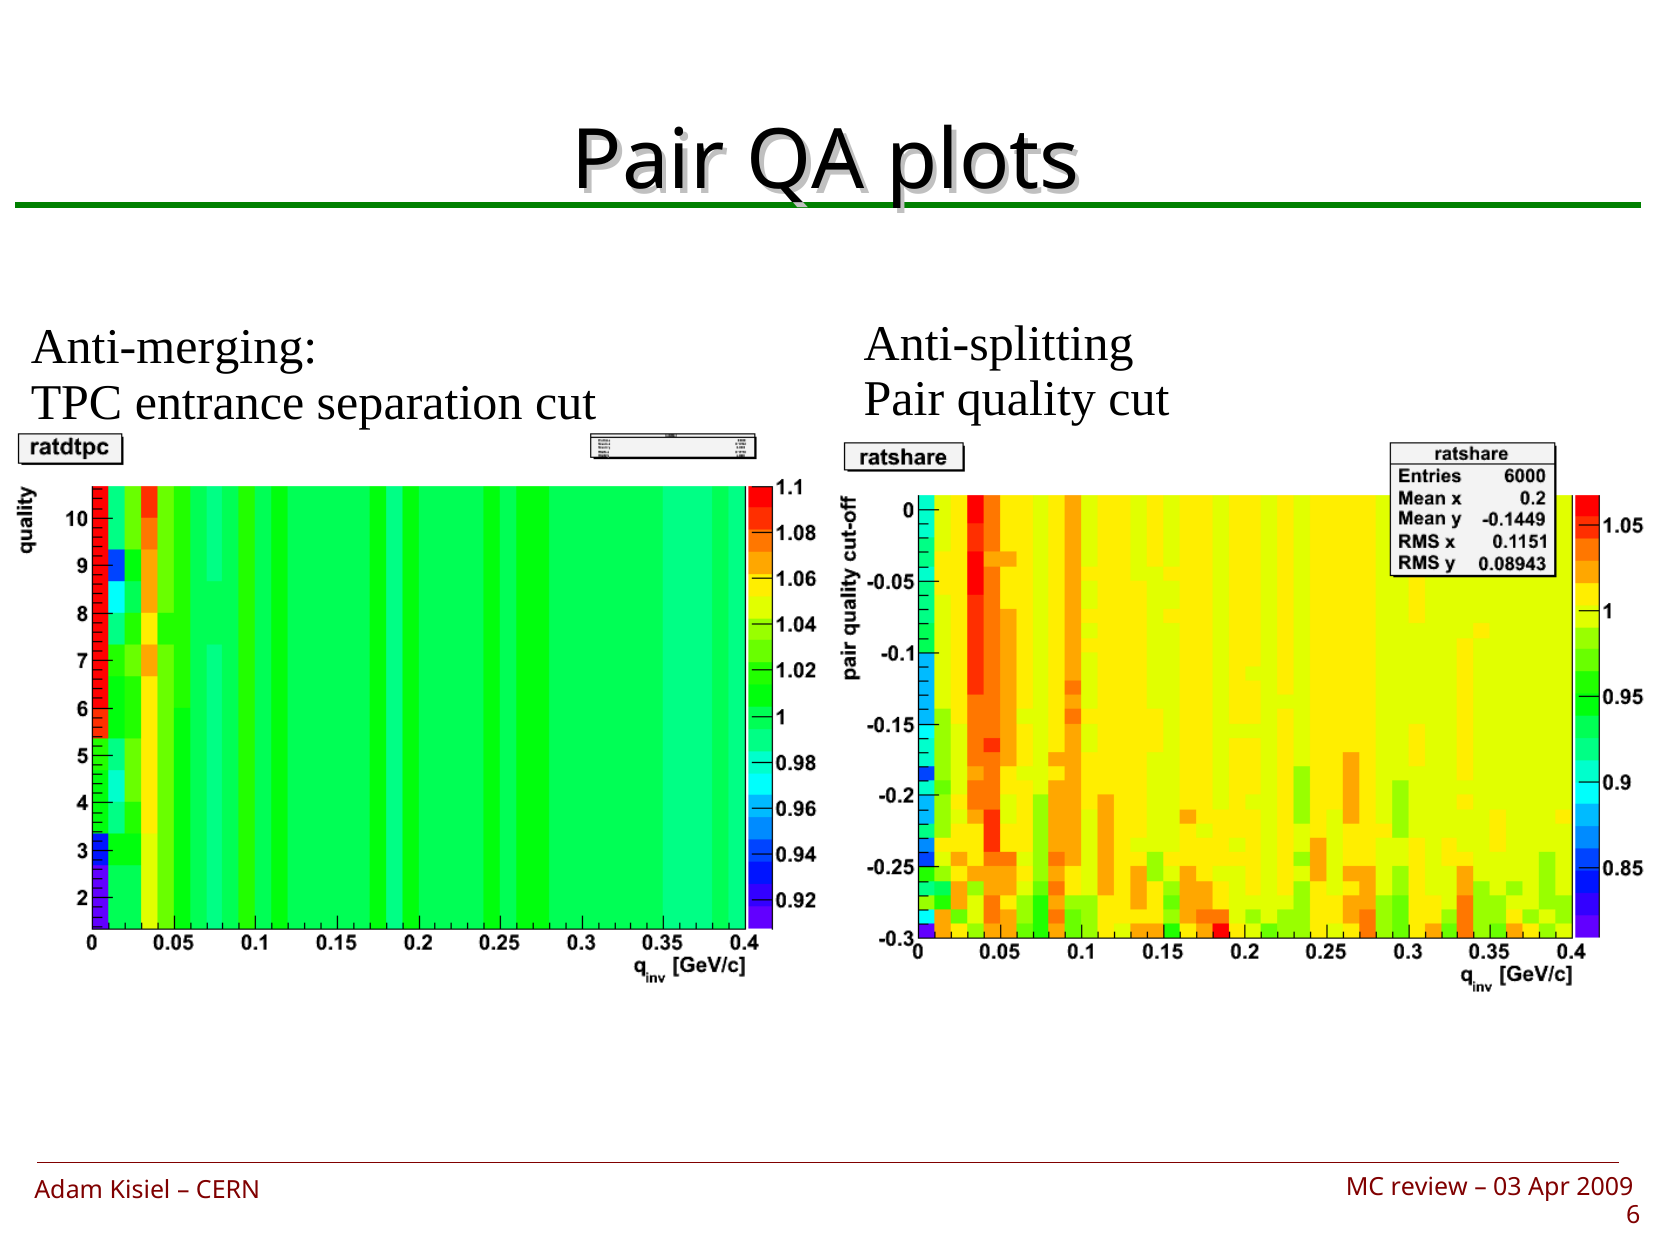

# Pair QA plots
Anti-splitting
Pair quality cut
Anti-merging:
TPC entrance separation cut